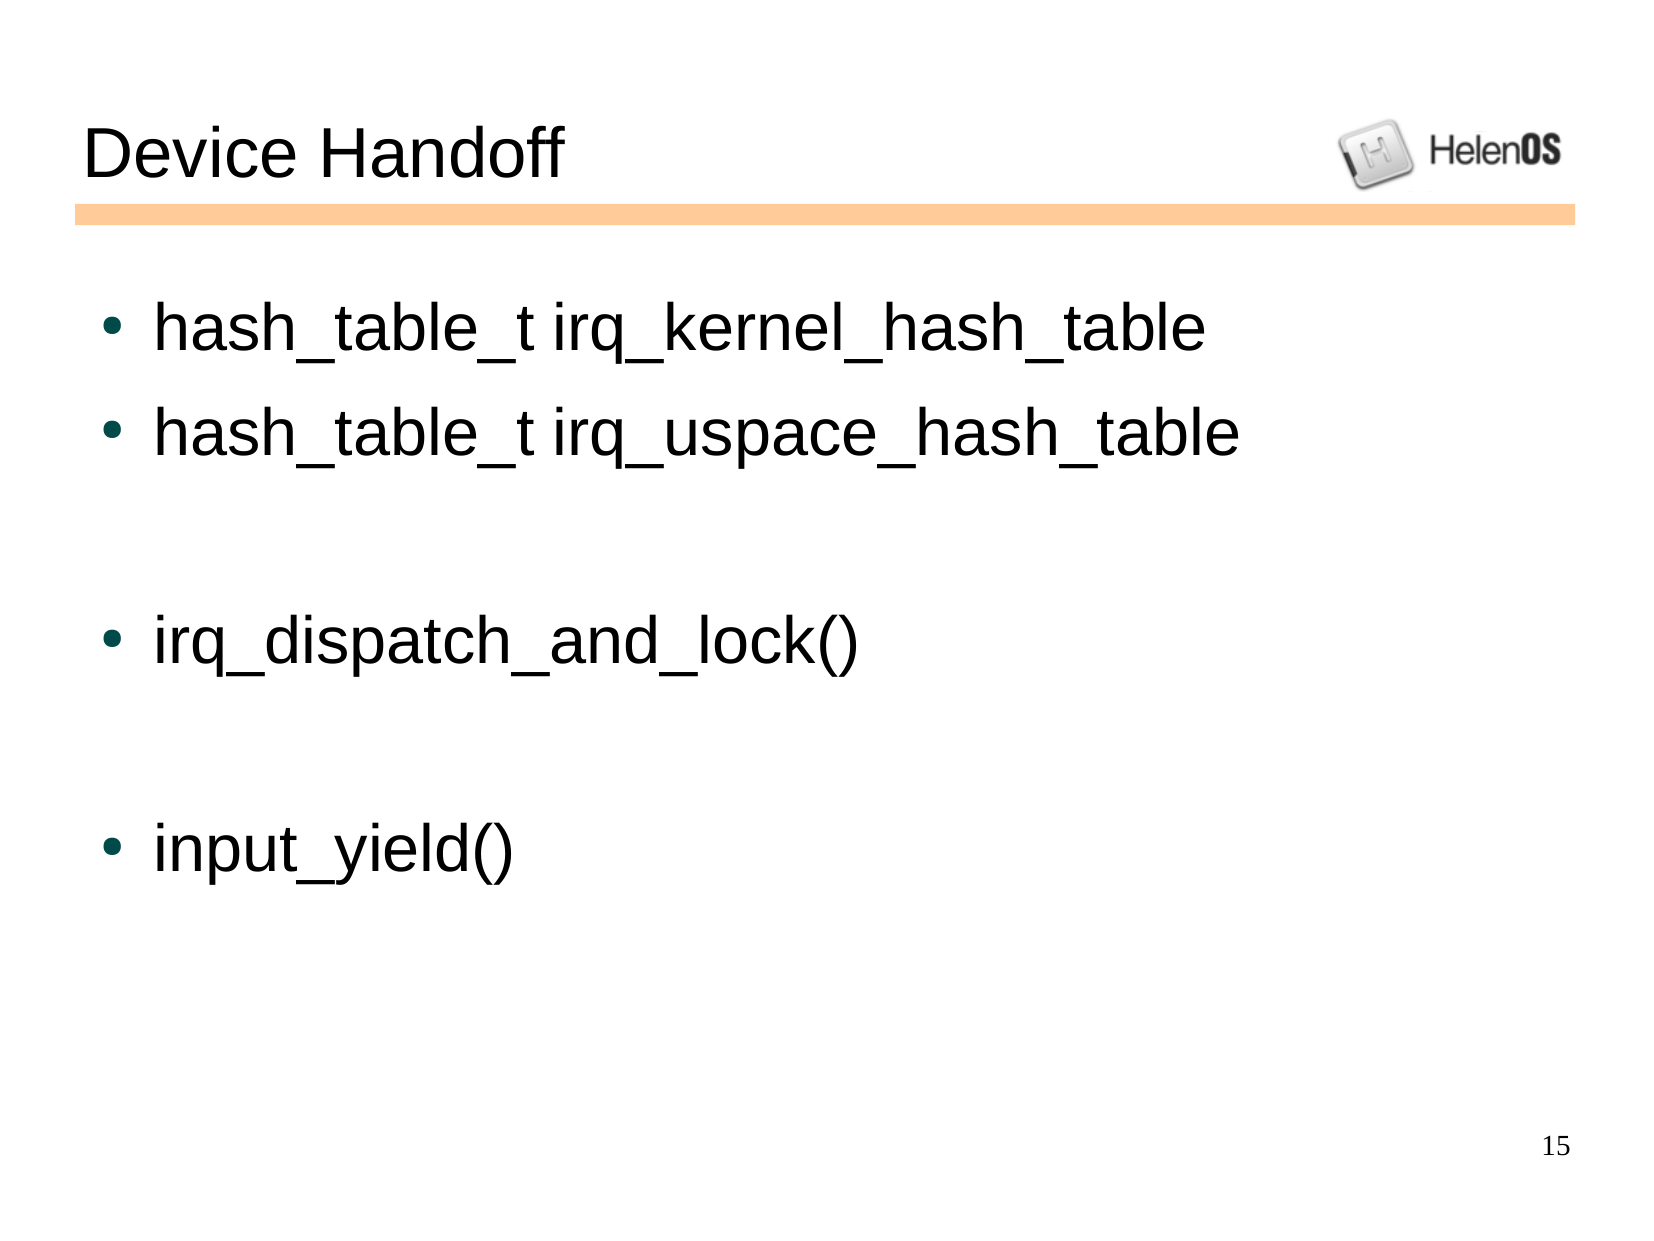

# Device Handoff
hash_table_t irq_kernel_hash_table
hash_table_t irq_uspace_hash_table
irq_dispatch_and_lock()
input_yield()
15